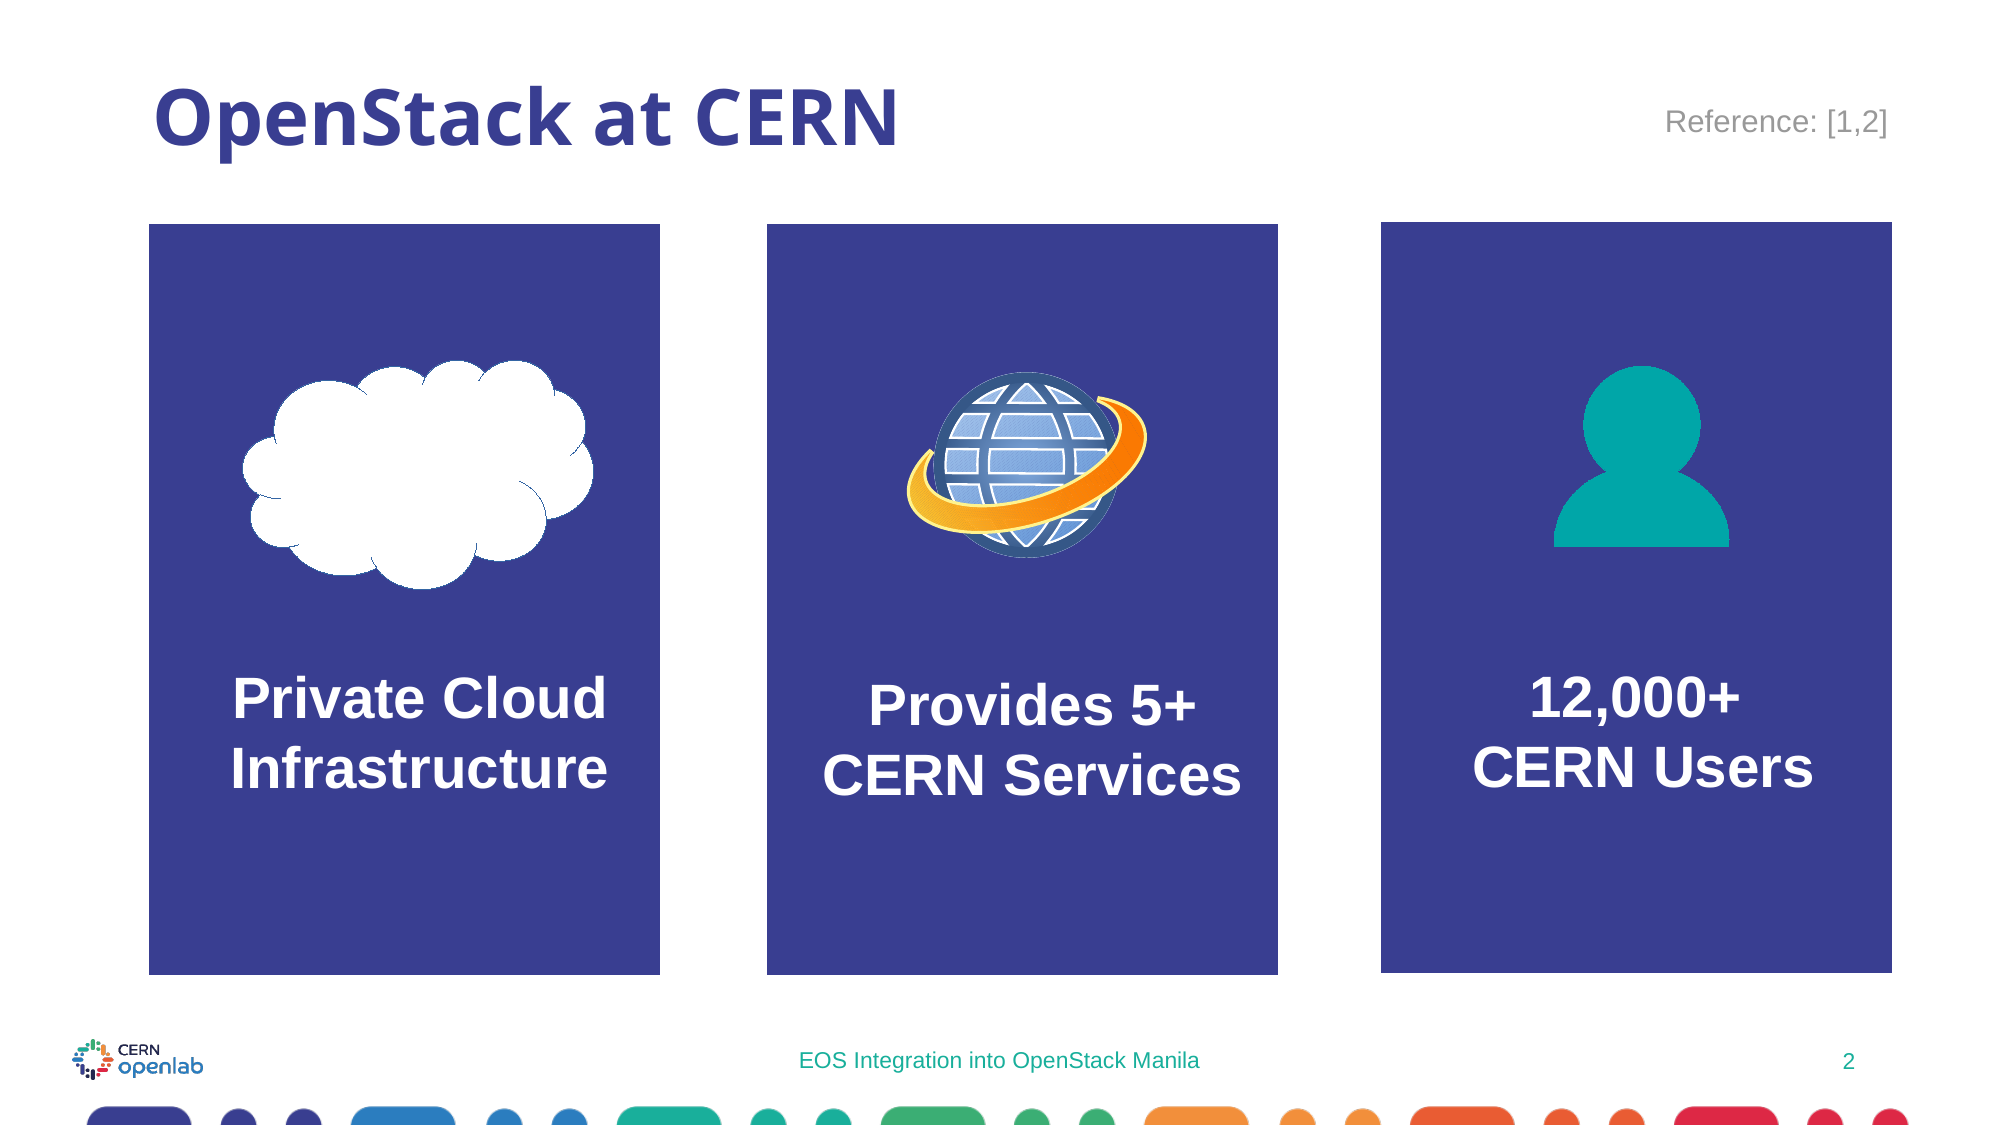

OpenStack at CERN
Reference: [1,2]
12,000+
CERN Users
Provides 5+
CERN Services
Private Cloud
Infrastructure
EOS Integration into OpenStack Manila